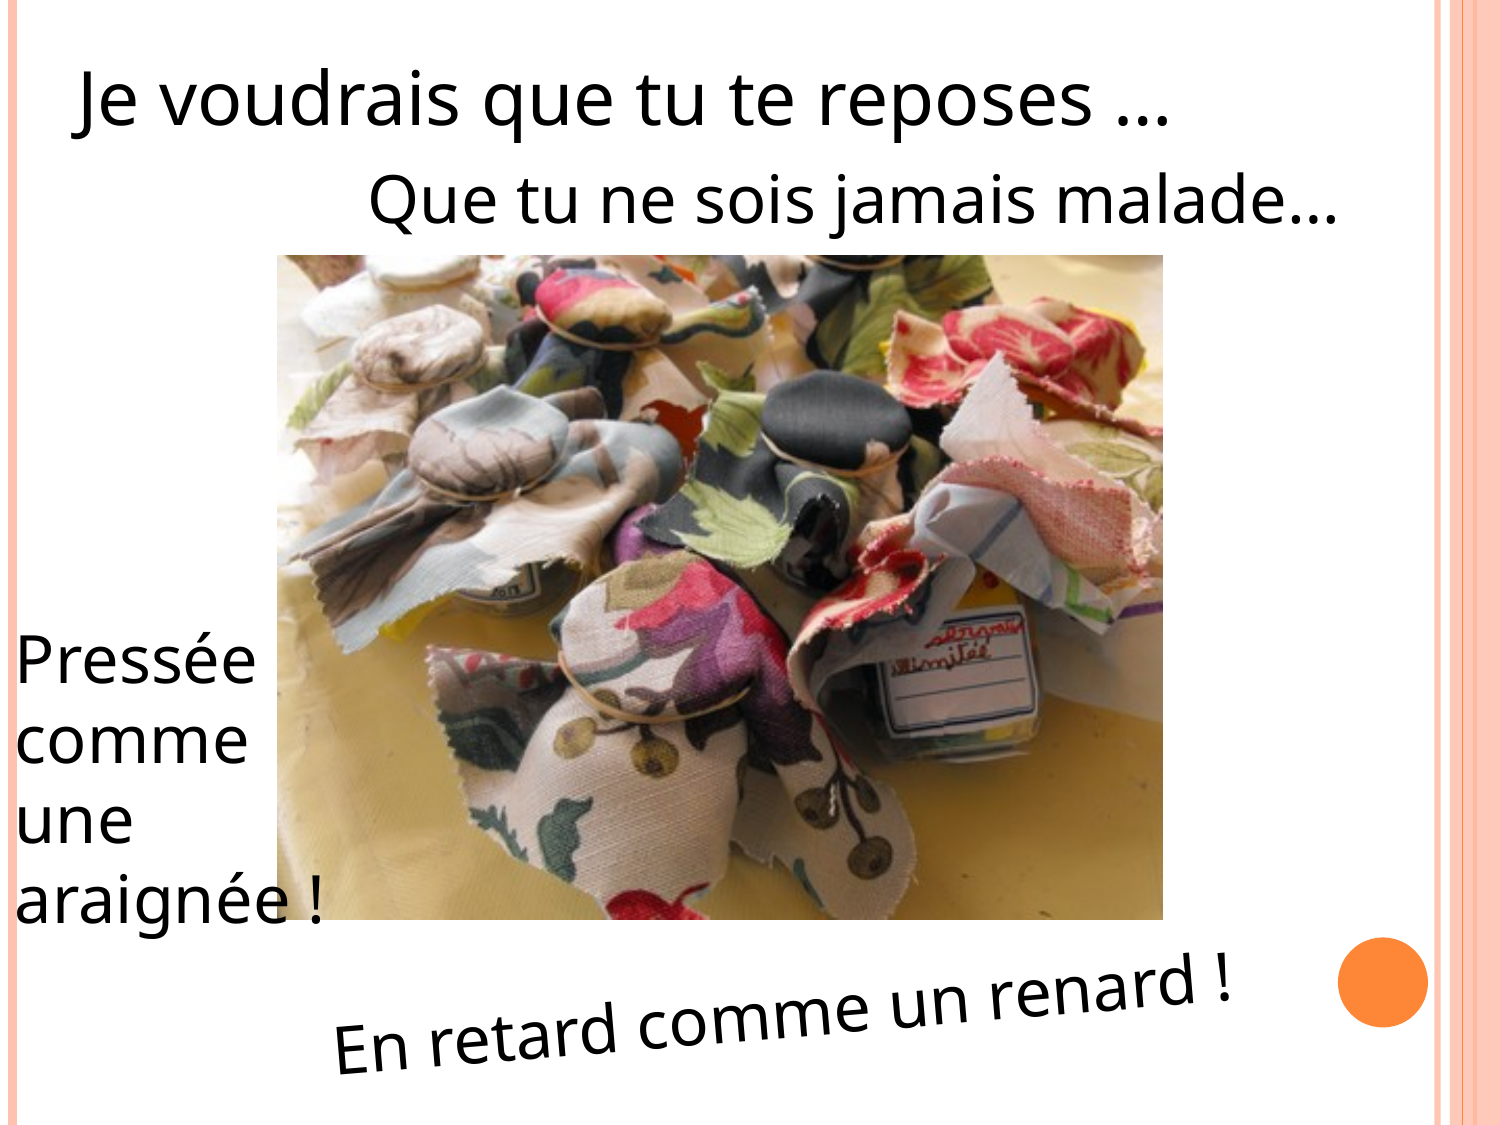

Je voudrais que tu te reposes …
Que tu ne sois jamais malade…
Pressée comme une araignée !
En retard comme un renard !